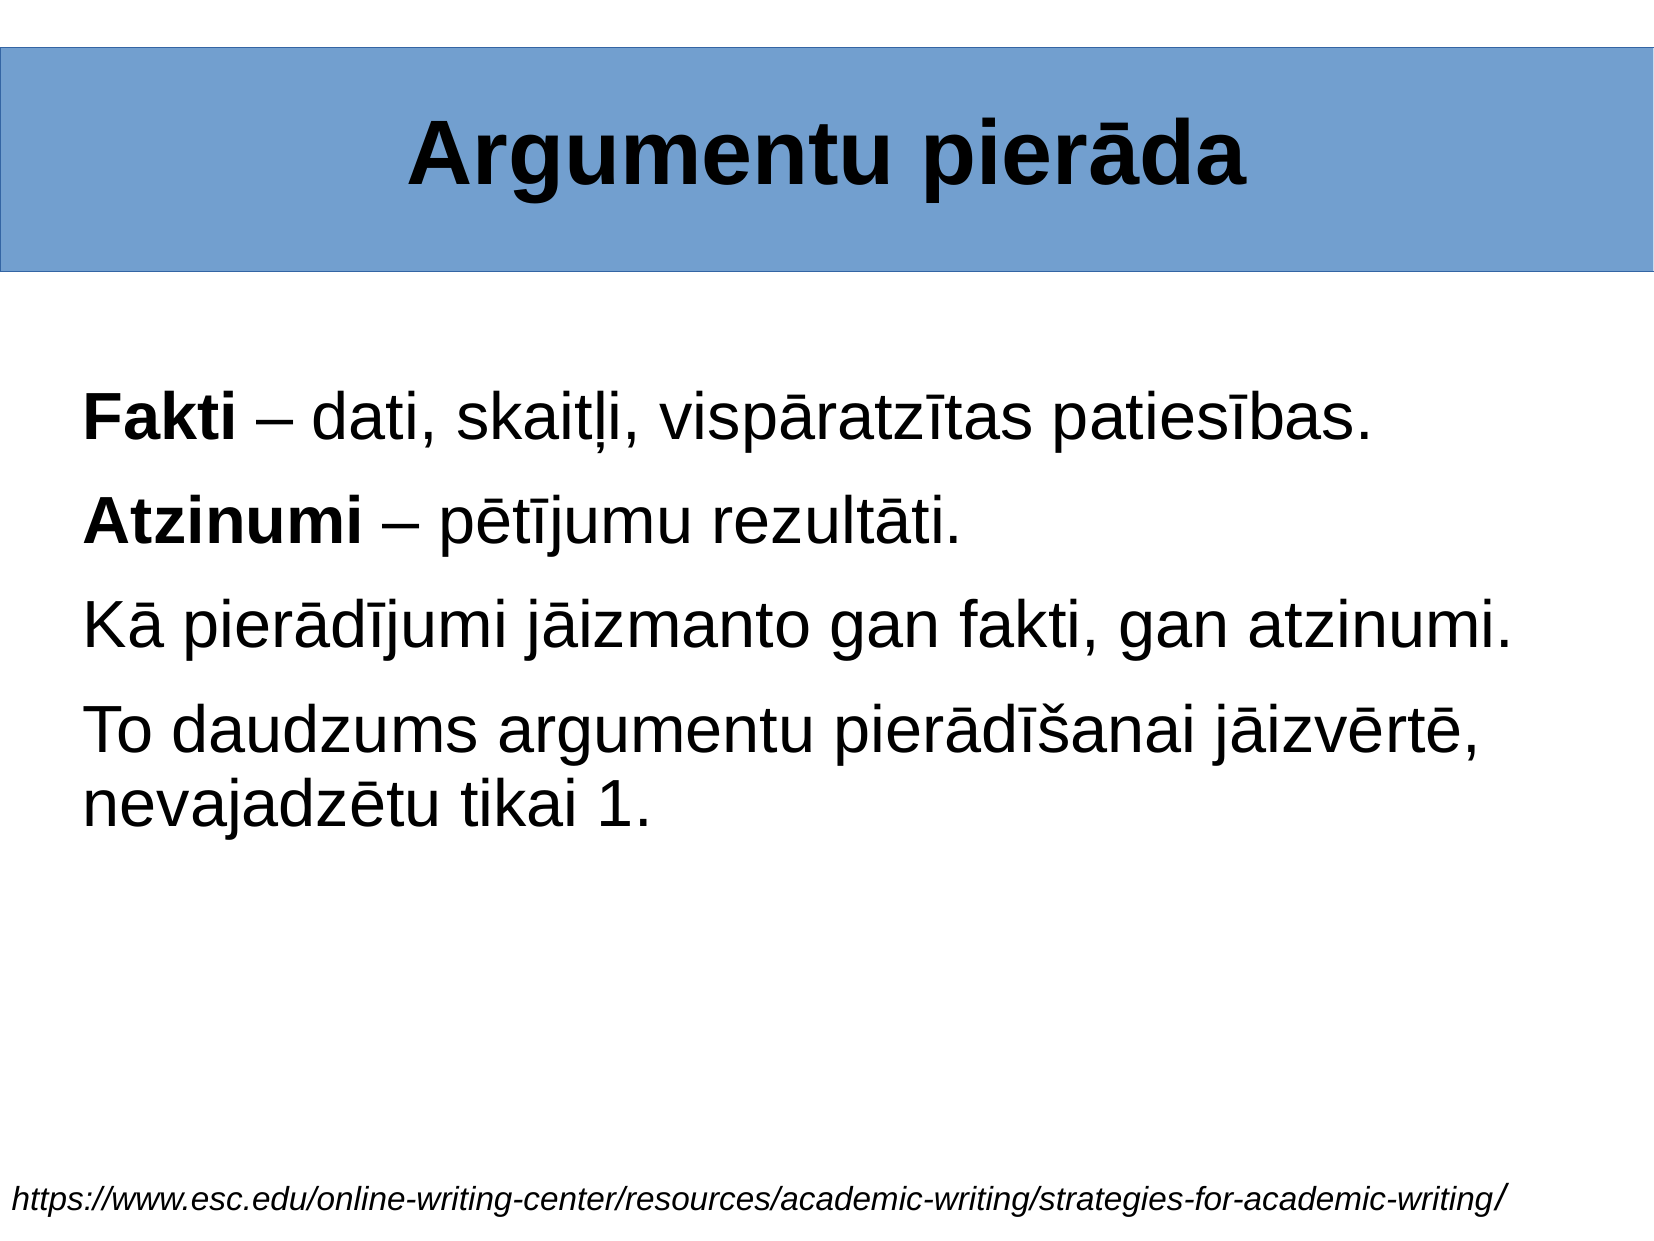

# Argumentu pierāda
Fakti – dati, skaitļi, vispāratzītas patiesības.
Atzinumi – pētījumu rezultāti.
Kā pierādījumi jāizmanto gan fakti, gan atzinumi.
To daudzums argumentu pierādīšanai jāizvērtē, nevajadzētu tikai 1.
https://www.esc.edu/online-writing-center/resources/academic-writing/strategies-for-academic-writing/